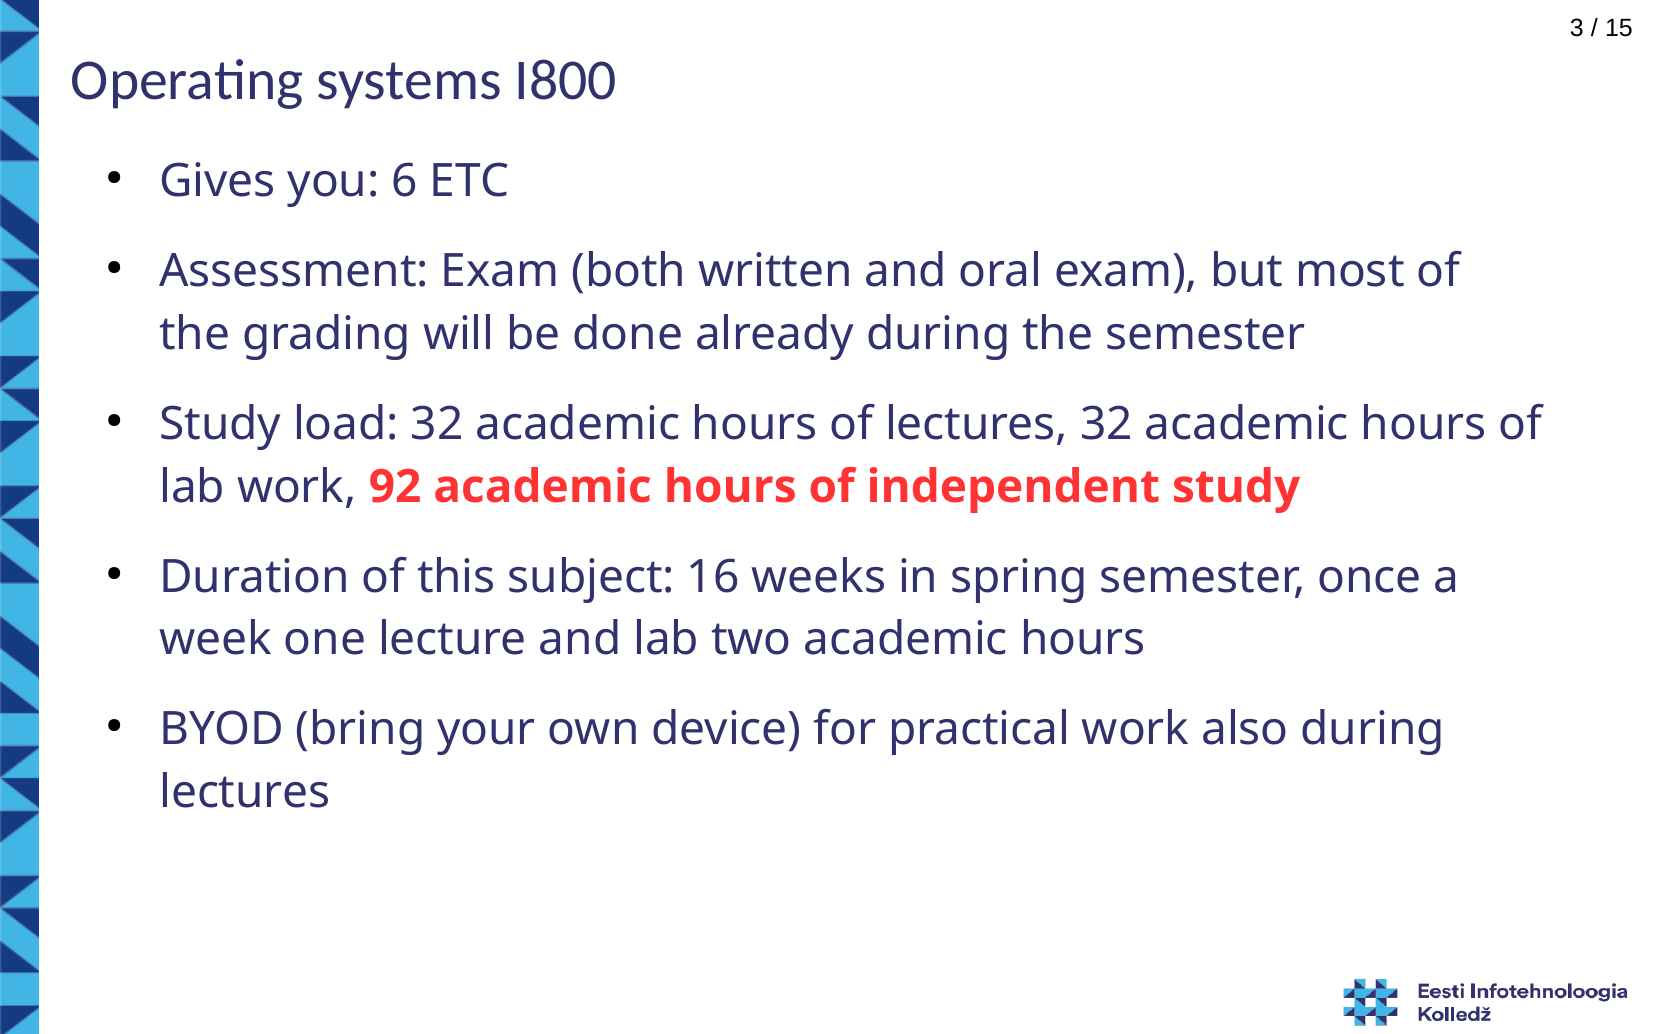

# Operating systems I800
Gives you: 6 ETC
Assessment: Exam (both written and oral exam), but most of the grading will be done already during the semester
Study load: 32 academic hours of lectures, 32 academic hours of lab work, 92 academic hours of independent study
Duration of this subject: 16 weeks in spring semester, once a week one lecture and lab two academic hours
BYOD (bring your own device) for practical work also during lectures